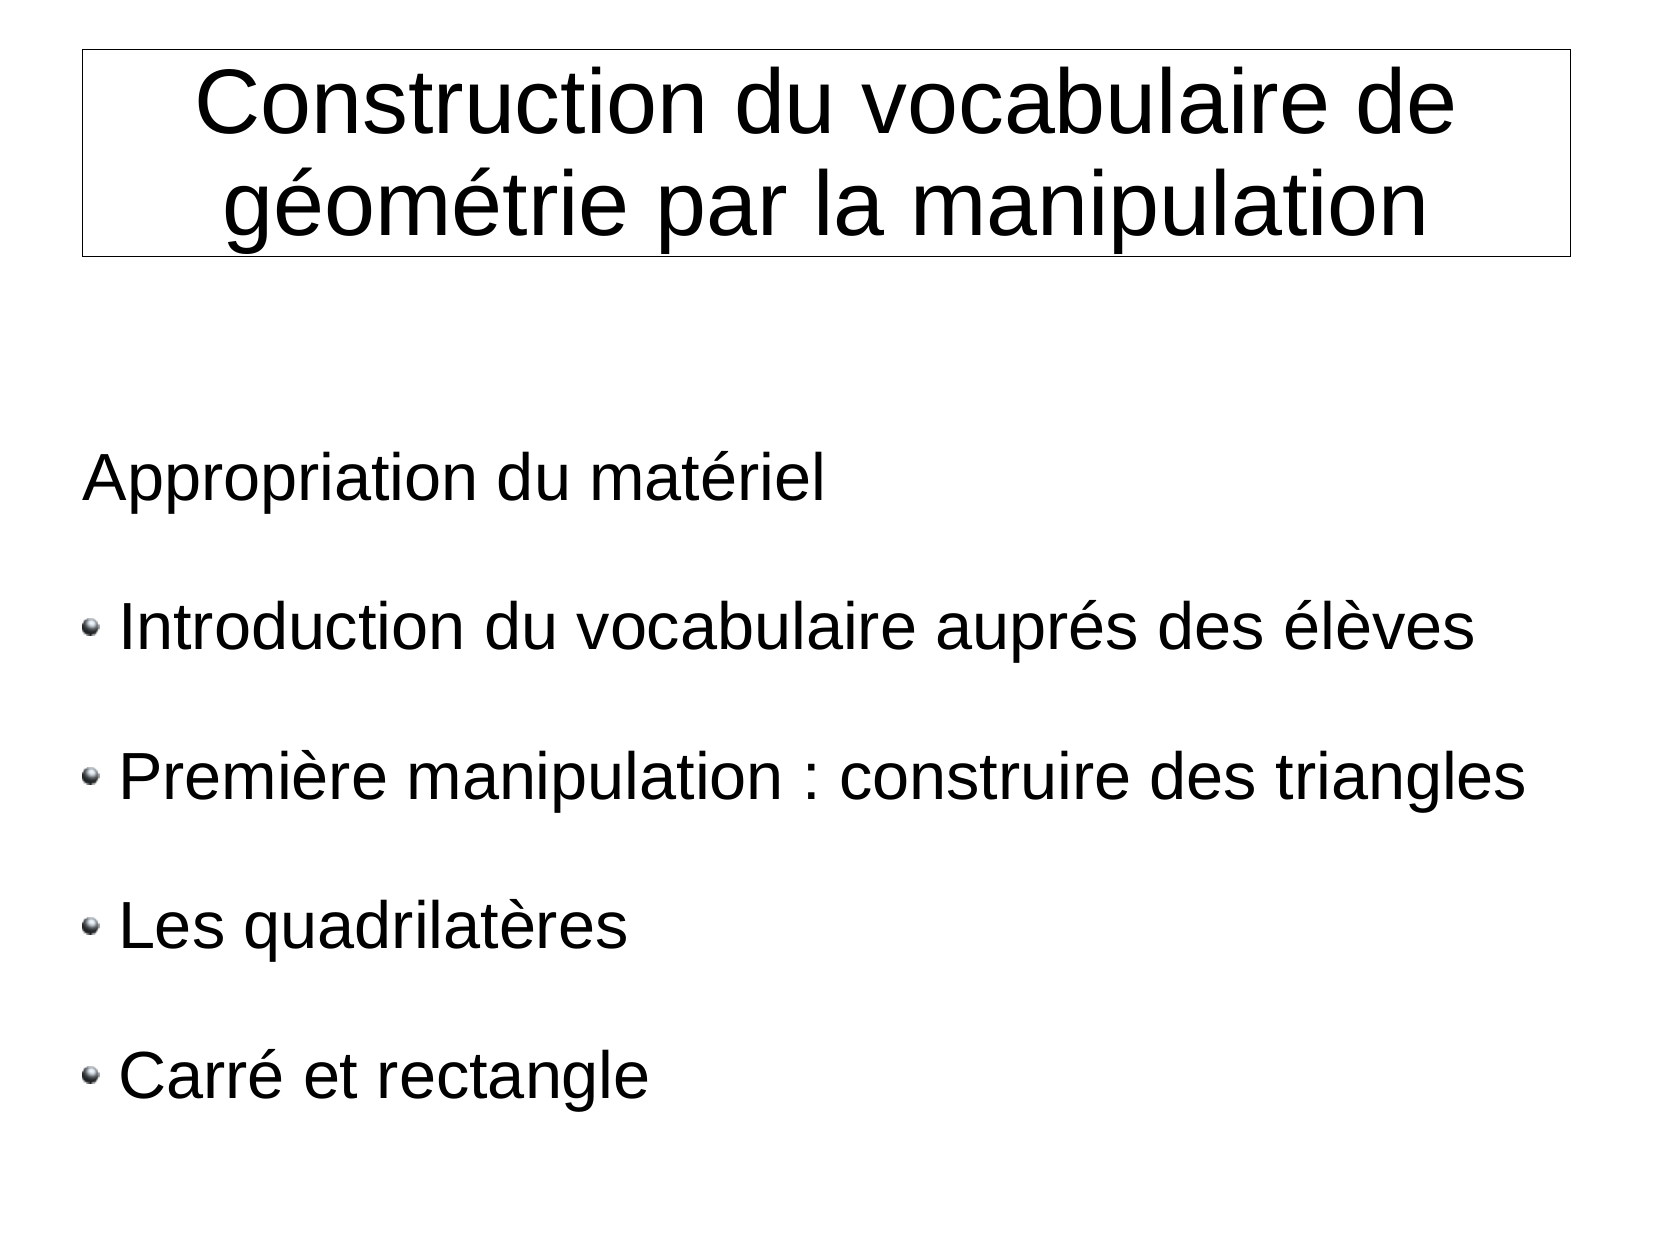

#
Construction du vocabulaire de géométrie par la manipulation
Appropriation du matériel
Introduction du vocabulaire auprés des élèves
Première manipulation : construire des triangles
Les quadrilatères
Carré et rectangle